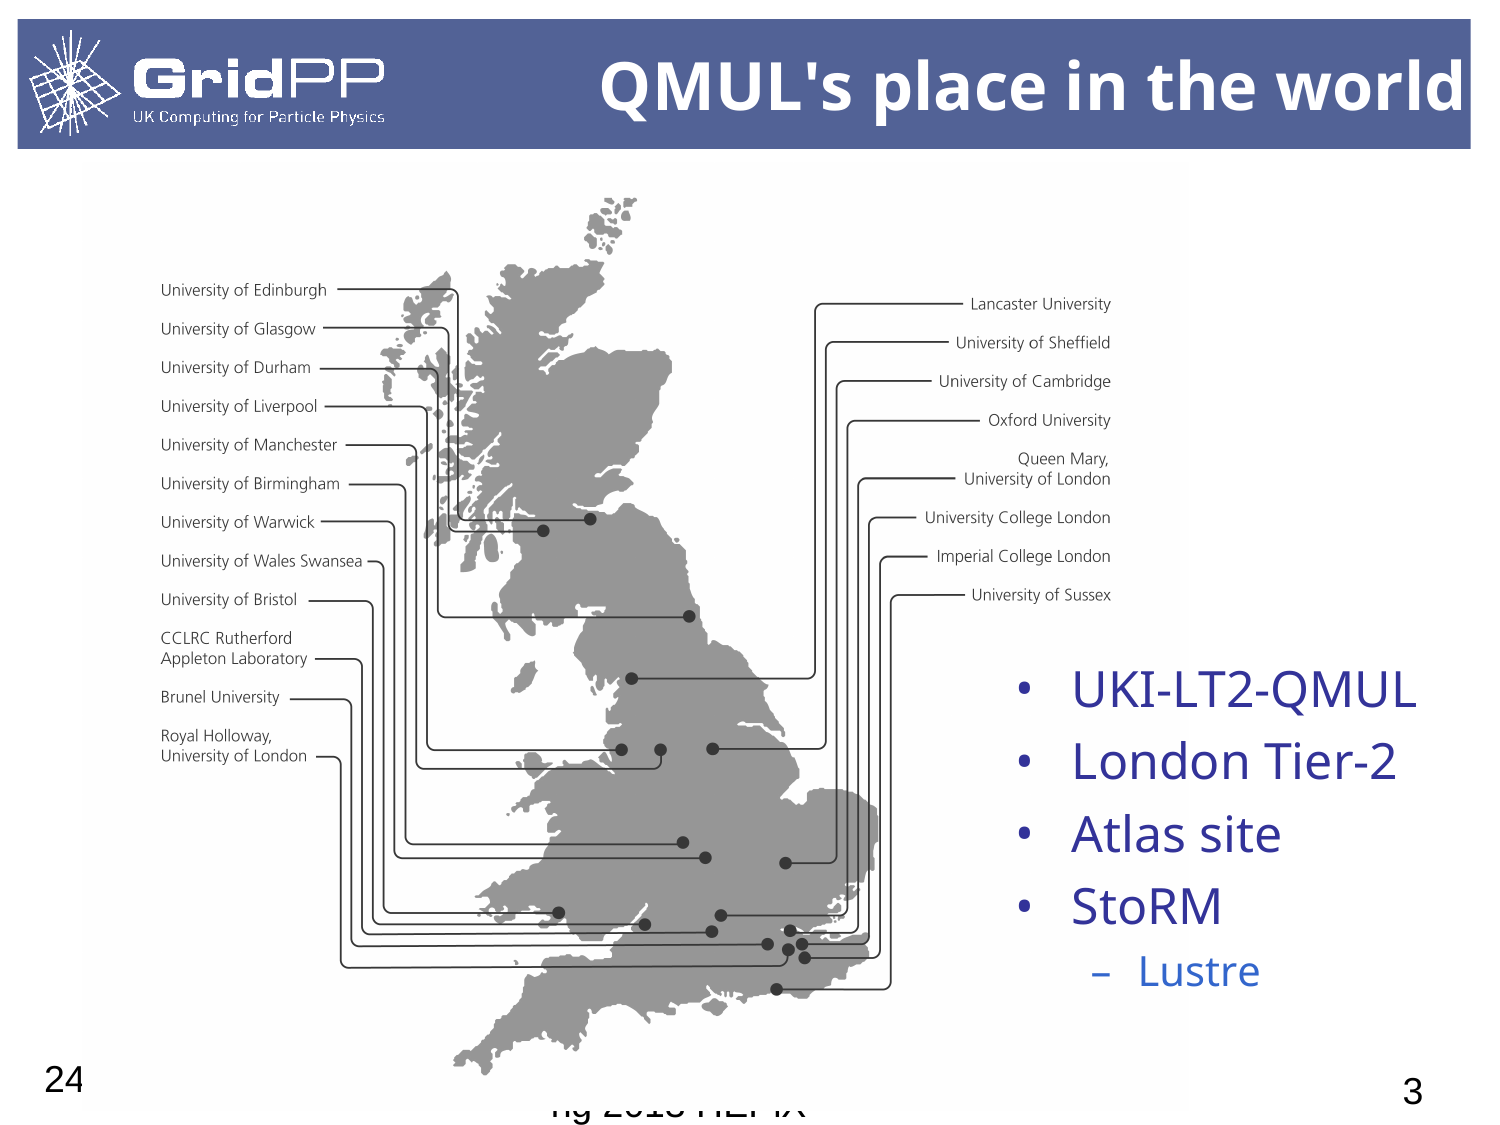

# QMUL's place in the world
UKI-LT2-QMUL
London Tier-2
Atlas site
StoRM
Lustre
QMUL Site Report - Spring 2013 HEPiX
3